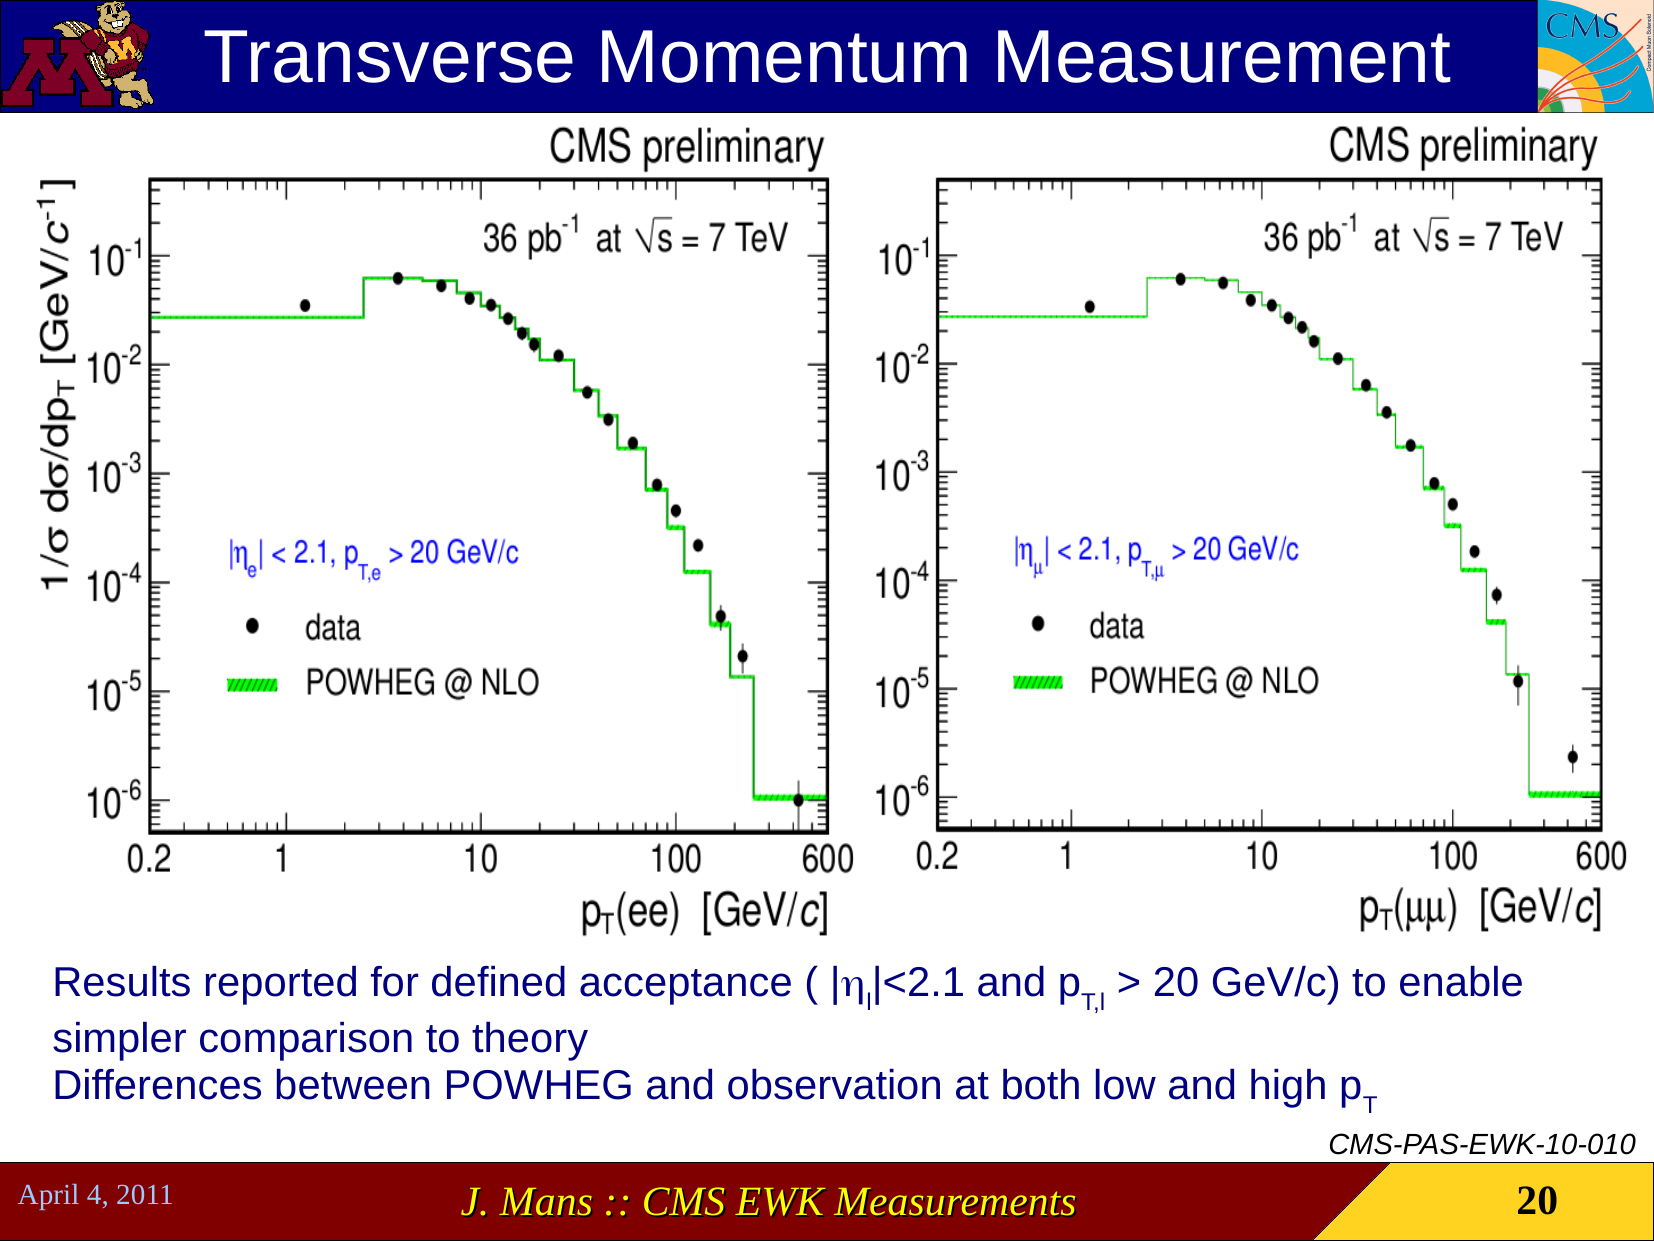

# Transverse Momentum Measurement
Results reported for defined acceptance ( |ηl|<2.1 and pT,l > 20 GeV/c) to enable simpler comparison to theory
Differences between POWHEG and observation at both low and high pT
CMS-PAS-EWK-10-010
J. Mans :: CMS EWK Measurements
20
April 4, 2011